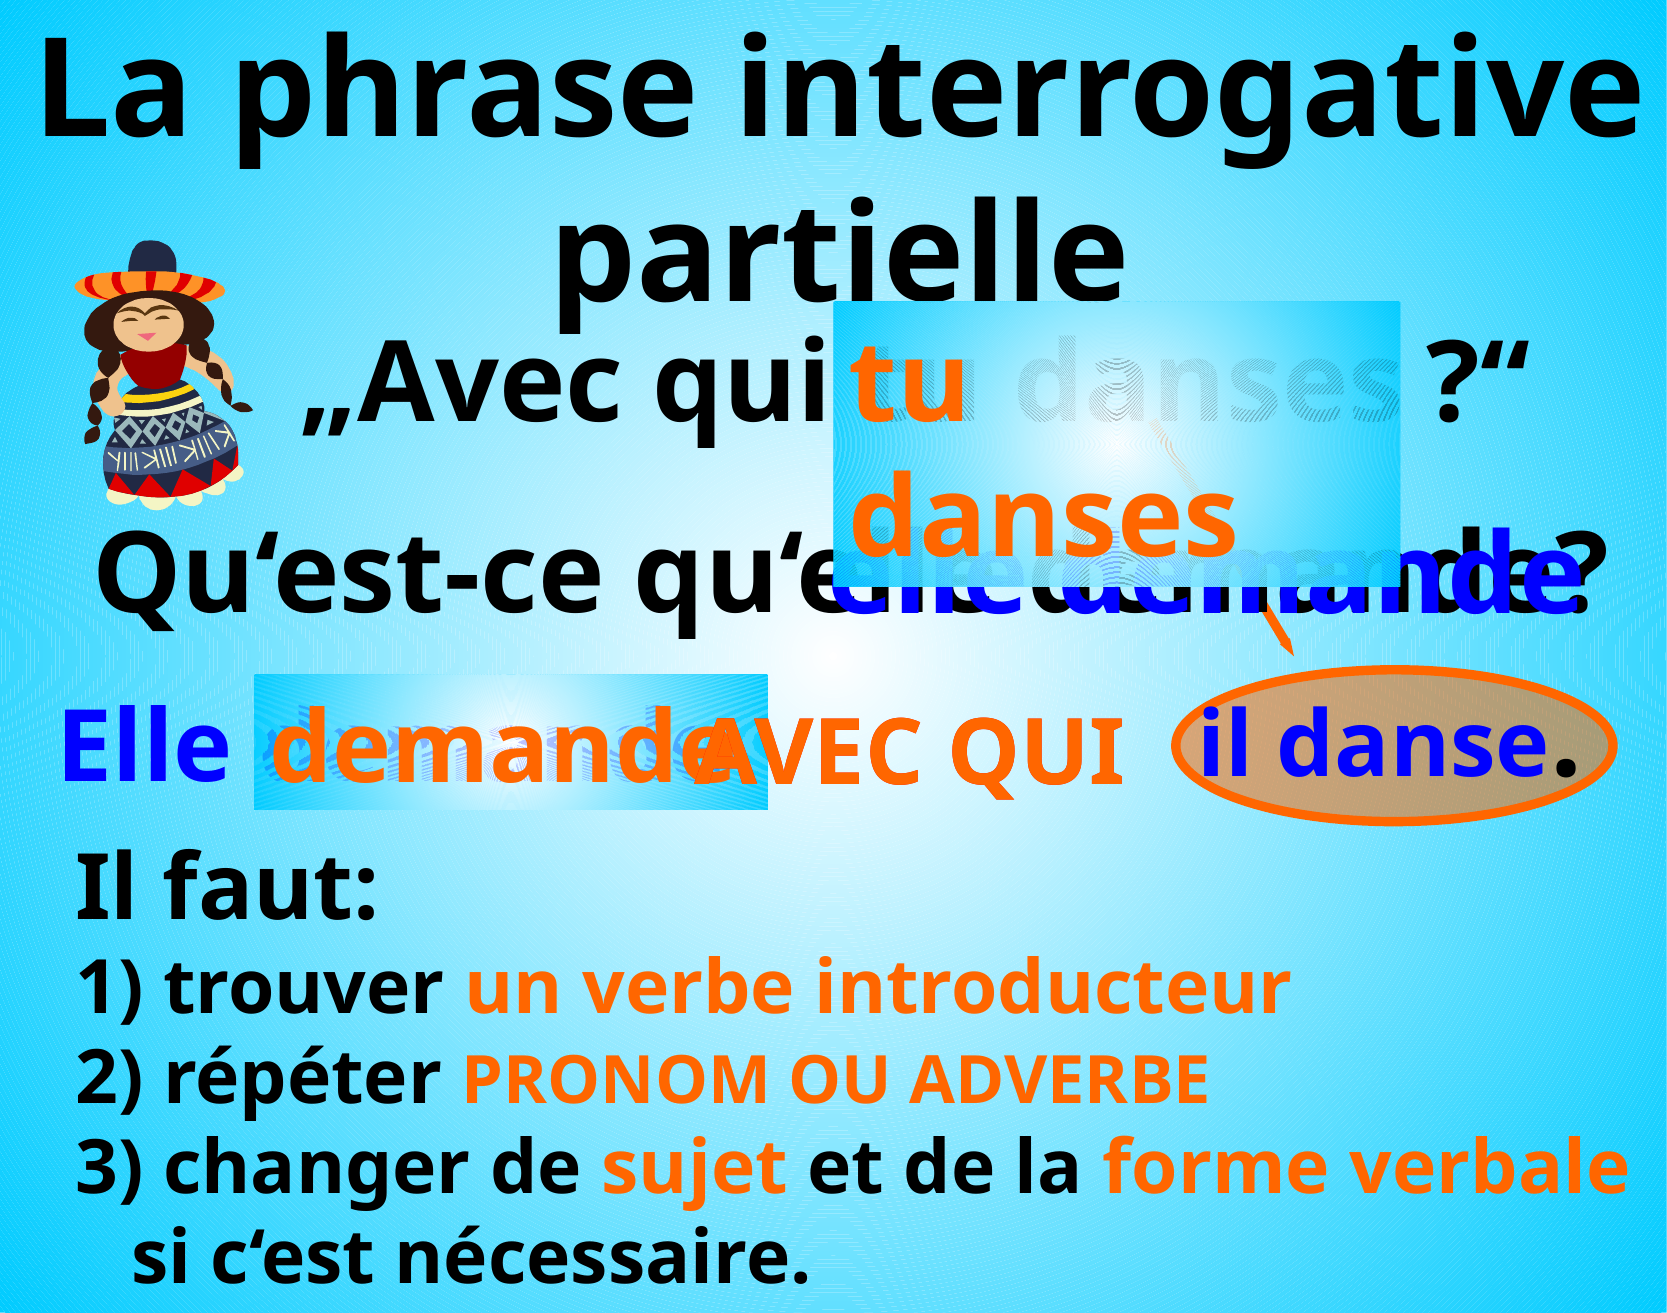

La phrase interrogative
partielle
„Avec qui tu danses ?“
tu danses
Qu‘est-ce qu‘elle demande?
elle demande
il danse.
Elle demande
demande
AVEC QUI
AVEC QUI
Il faut:
1) trouver un verbe introducteur
2) répéter PRONOM OU ADVERBE
3) changer de sujet et de la forme verbale si c‘est nécessaire.